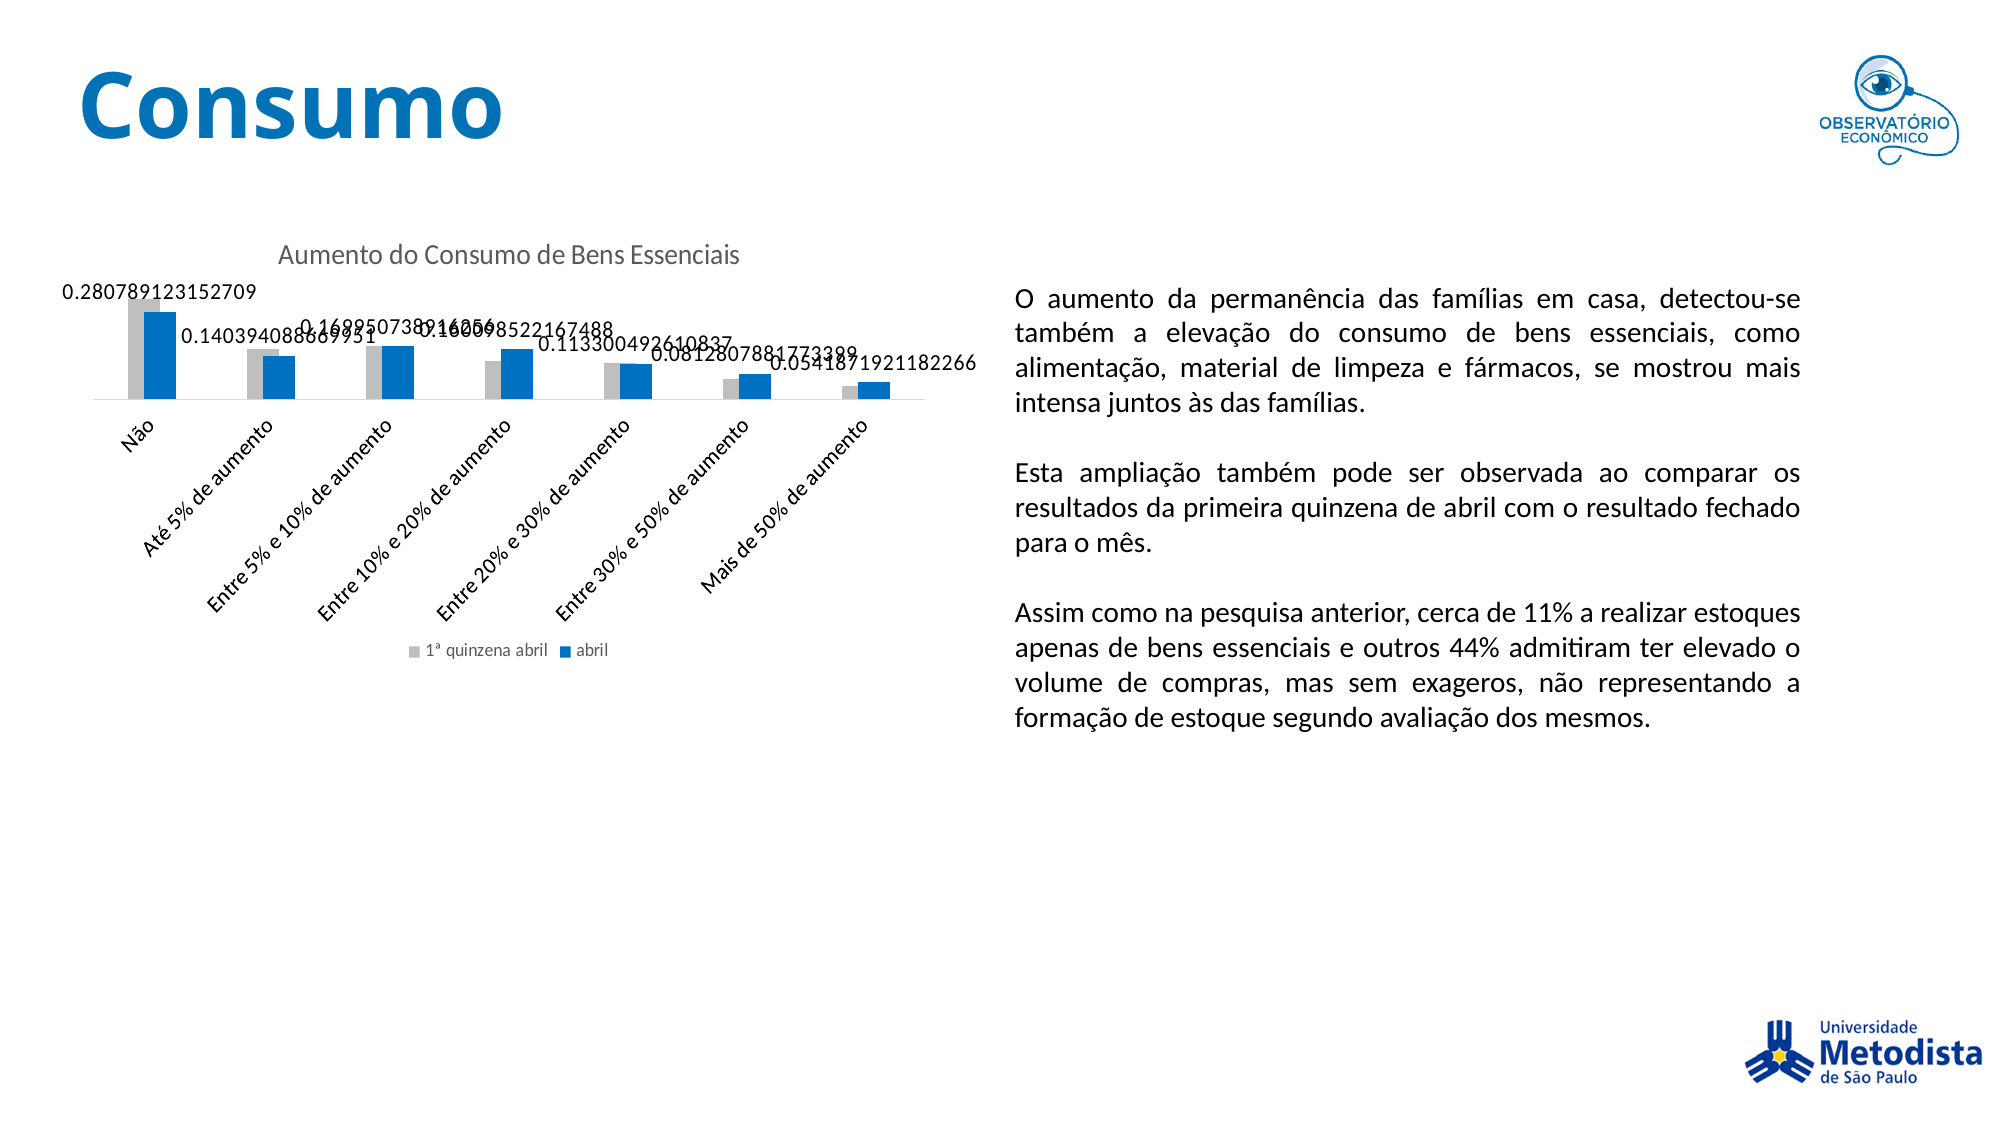

# Consumo
### Chart: Aumento do Consumo de Bens Essenciais
| Category | 1ª quinzena abril | abril |
|---|---|---|
| Não | 0.323 | 0.280789123152709 |
| Até 5% de aumento | 0.162 | 0.140394088669951 |
| Entre 5% e 10% de aumento | 0.171 | 0.169950738916256 |
| Entre 10% e 20% de aumento | 0.122 | 0.160098522167488 |
| Entre 20% e 30% de aumento | 0.116 | 0.113300492610837 |
| Entre 30% e 50% de aumento | 0.064 | 0.0812807881773399 |
| Mais de 50% de aumento | 0.044 | 0.0541871921182266 |O aumento da permanência das famílias em casa, detectou-se também a elevação do consumo de bens essenciais, como alimentação, material de limpeza e fármacos, se mostrou mais intensa juntos às das famílias.
Esta ampliação também pode ser observada ao comparar os resultados da primeira quinzena de abril com o resultado fechado para o mês.
Assim como na pesquisa anterior, cerca de 11% a realizar estoques apenas de bens essenciais e outros 44% admitiram ter elevado o volume de compras, mas sem exageros, não representando a formação de estoque segundo avaliação dos mesmos.